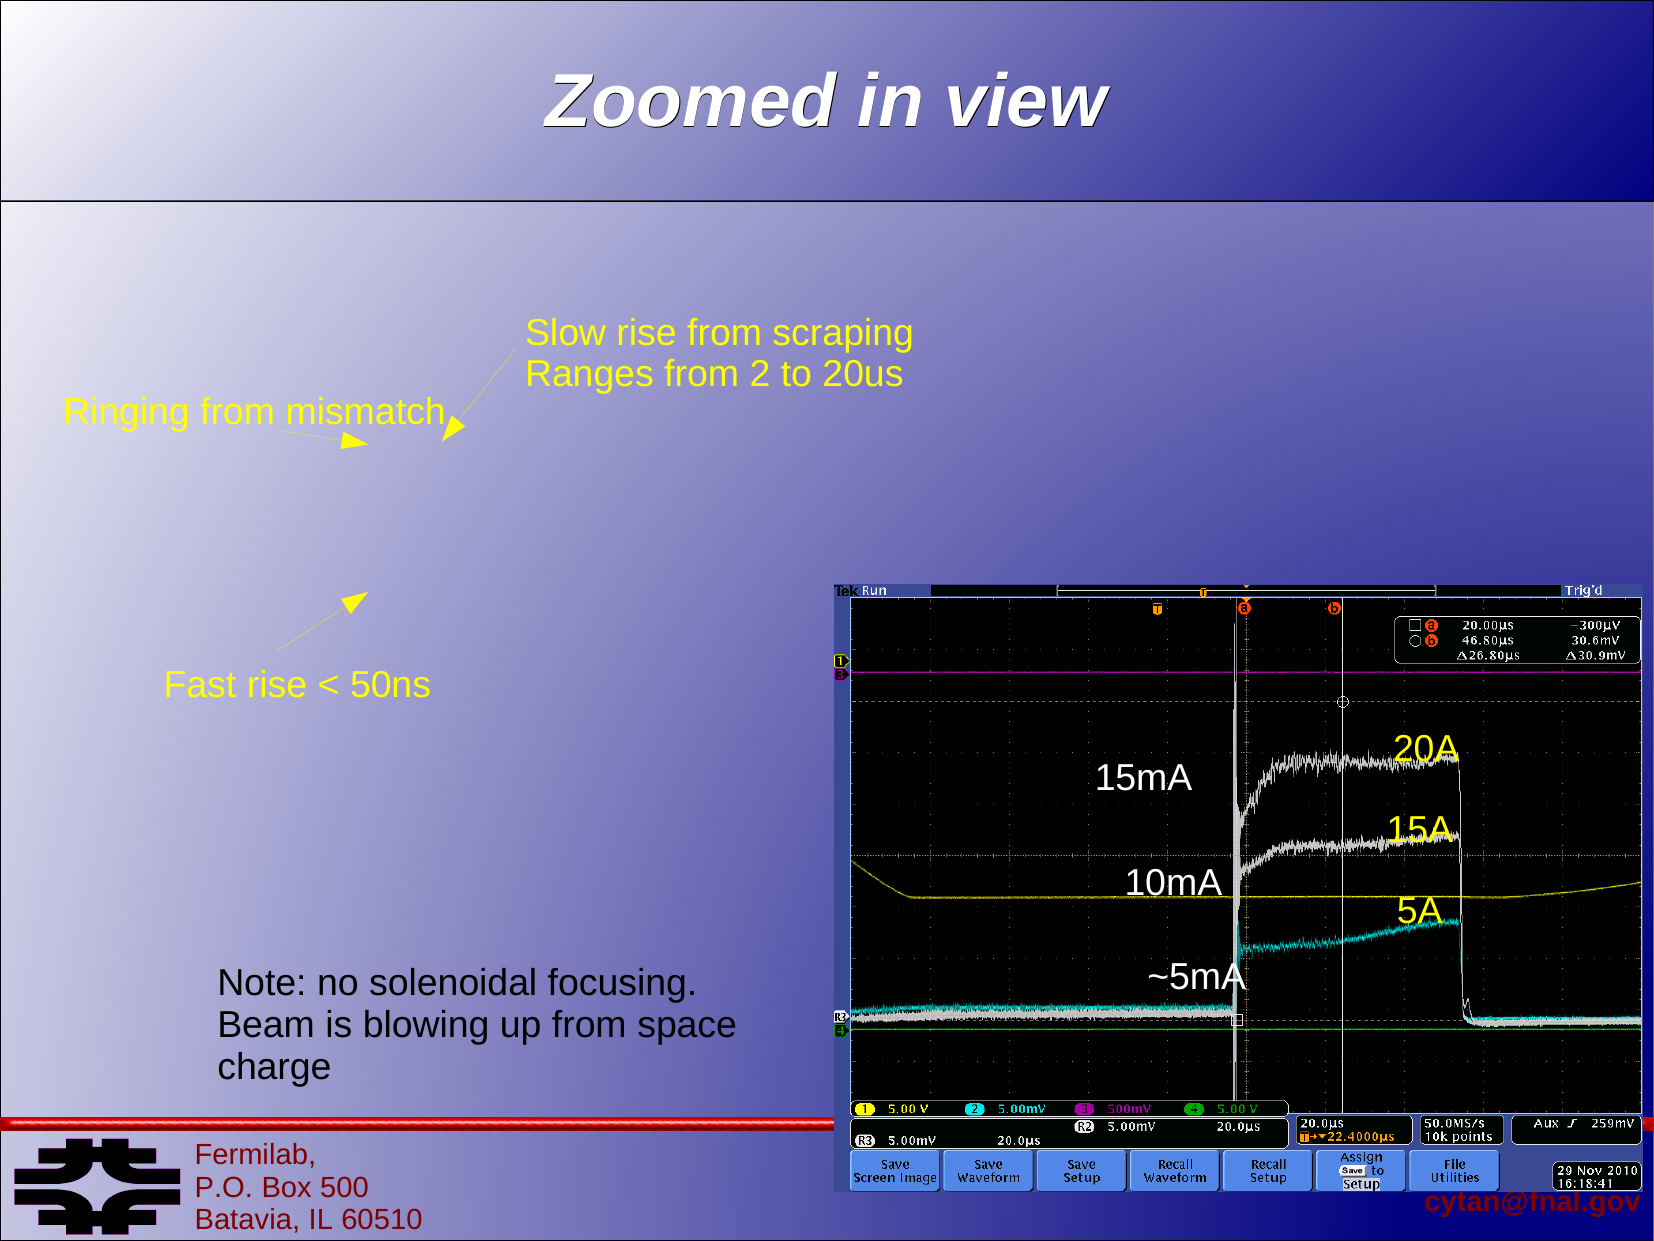

# Zoomed in view
Slow rise from scraping
Ranges from 2 to 20us
Ringing from mismatch
Fast rise < 50ns
20A
15mA
15A
10mA
5A
~5mA
Note: no solenoidal focusing. Beam is blowing up from space charge